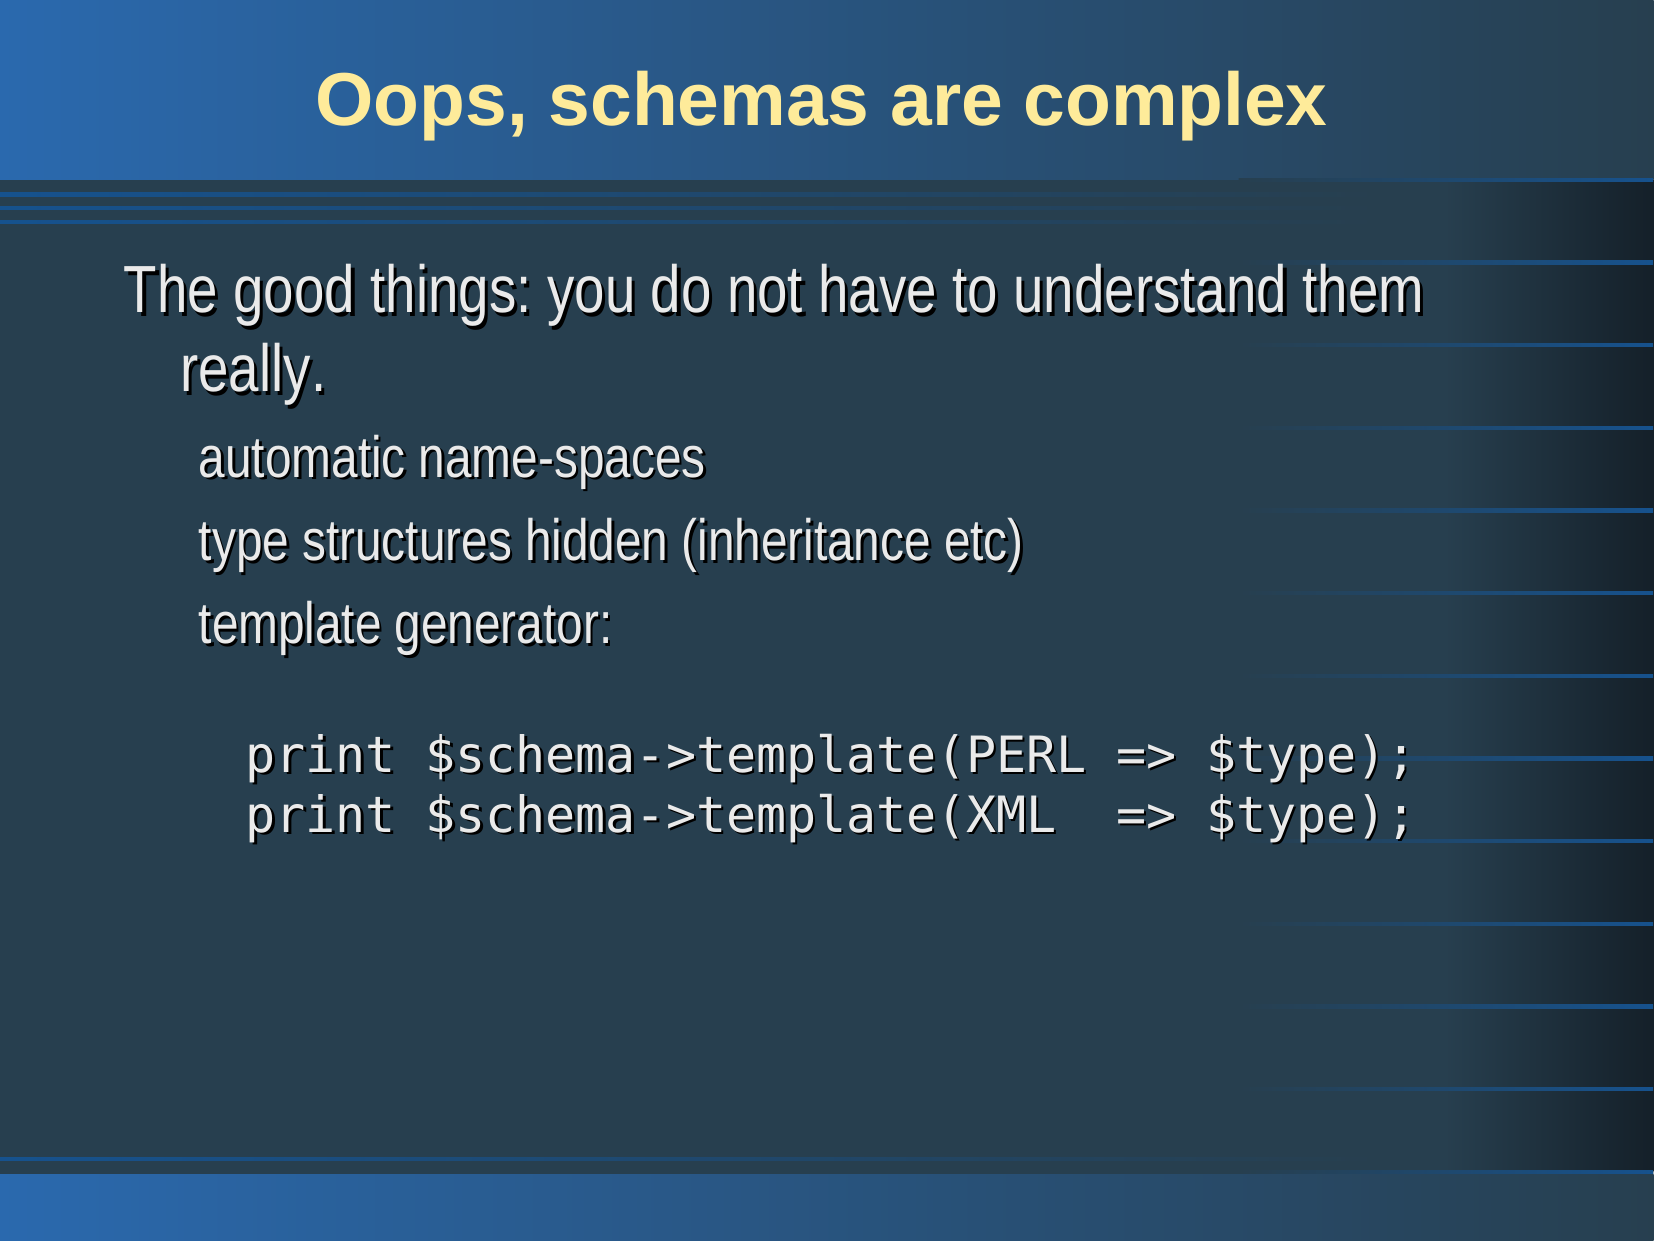

# Oops, schemas are complex
The good things: you do not have to understand them really.
automatic name-spaces
type structures hidden (inheritance etc)
template generator:
print $schema->template(PERL => $type);
print $schema->template(XML => $type);